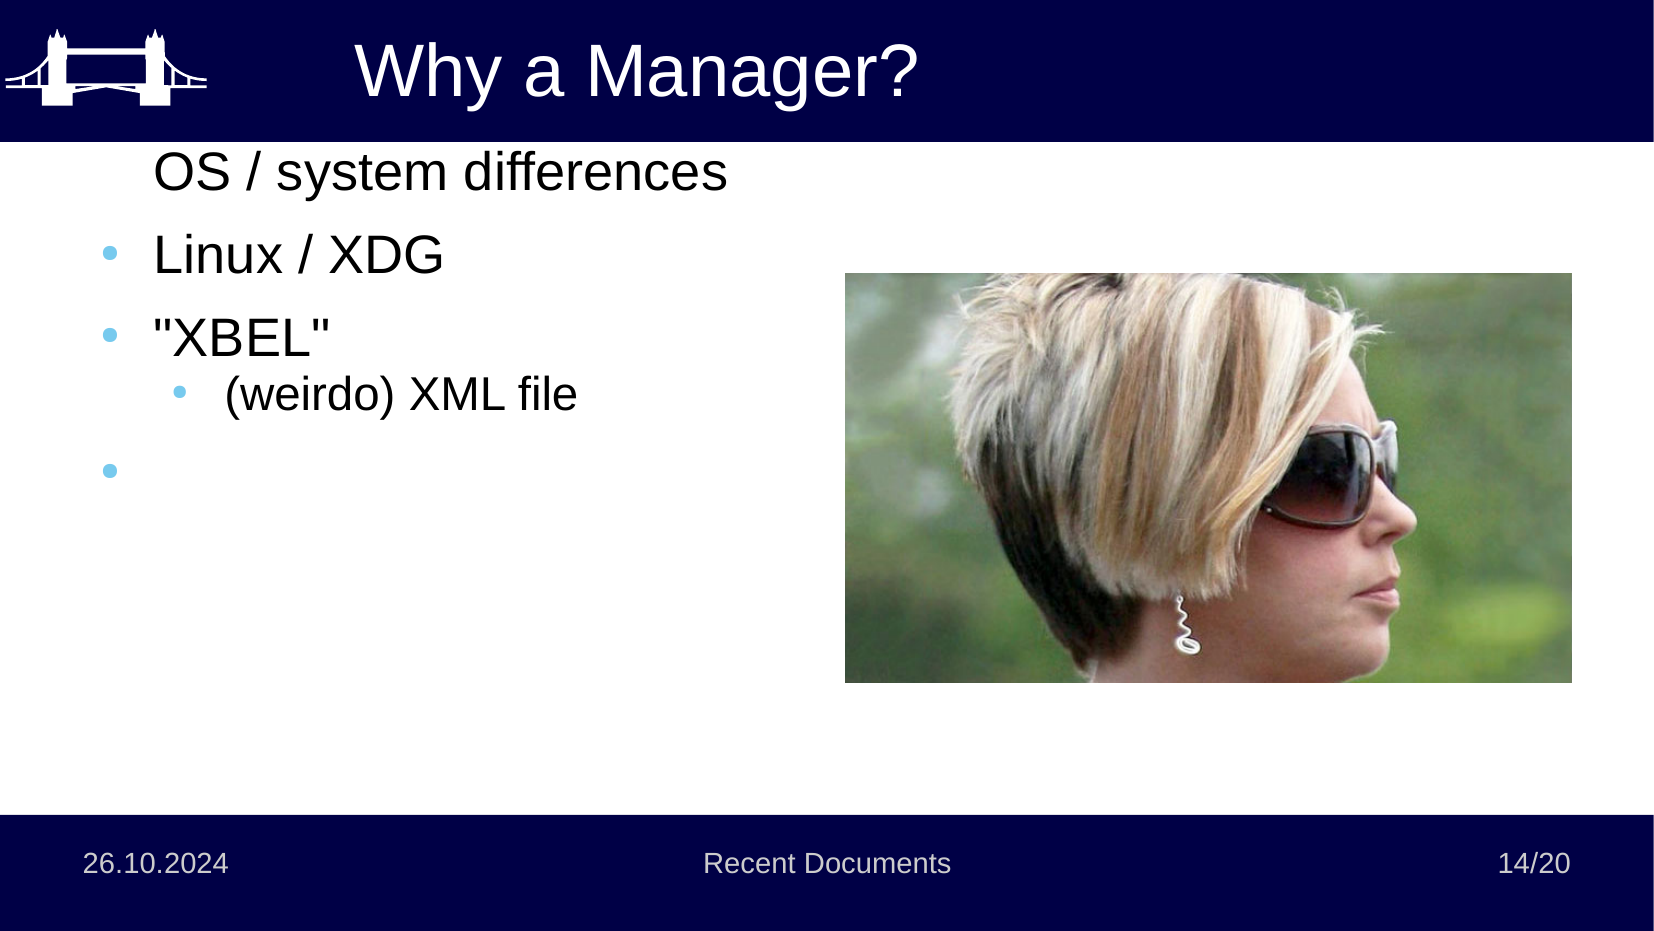

# Why a Manager?
OS / system differences
Linux / XDG
"XBEL"
(weirdo) XML file
08. März 2019
14